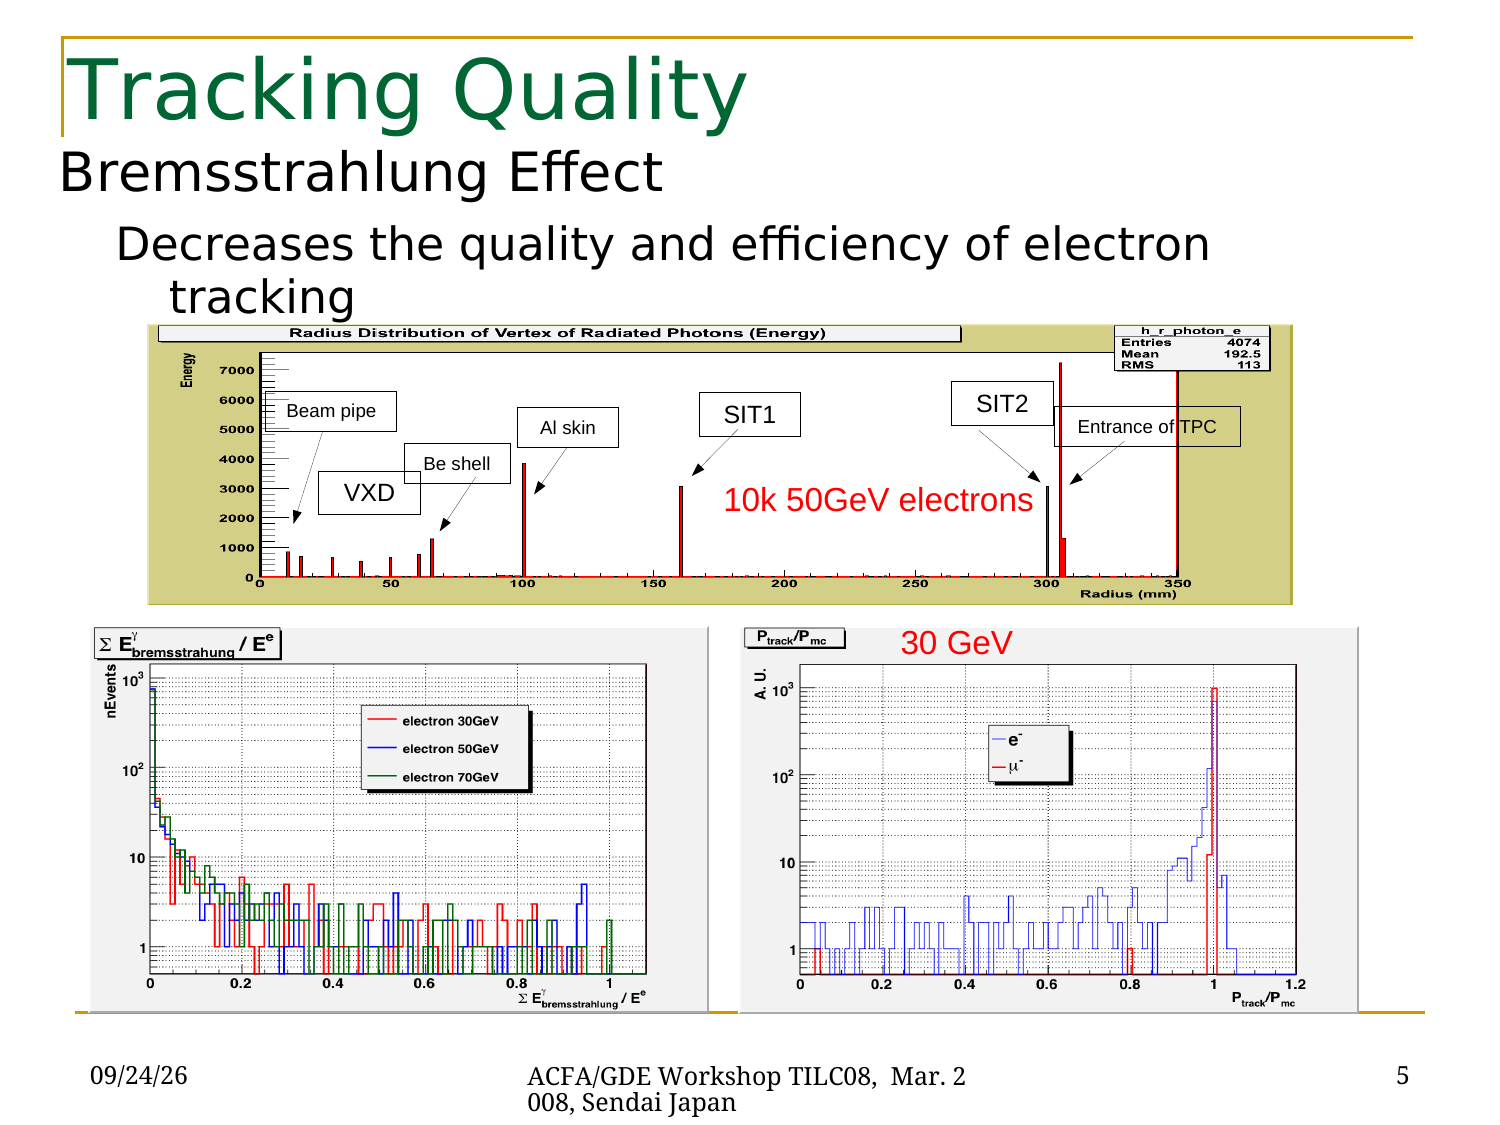

# Tracking Quality
Bremsstrahlung Effect
Decreases the quality and efficiency of electron tracking
SIT2
Beam pipe
SIT1
Entrance of TPC
Al skin
Be shell
VXD
10k 50GeV electrons
30 GeV
5
ACFA/GDE Workshop TILC08, Mar. 2008, Sendai Japan